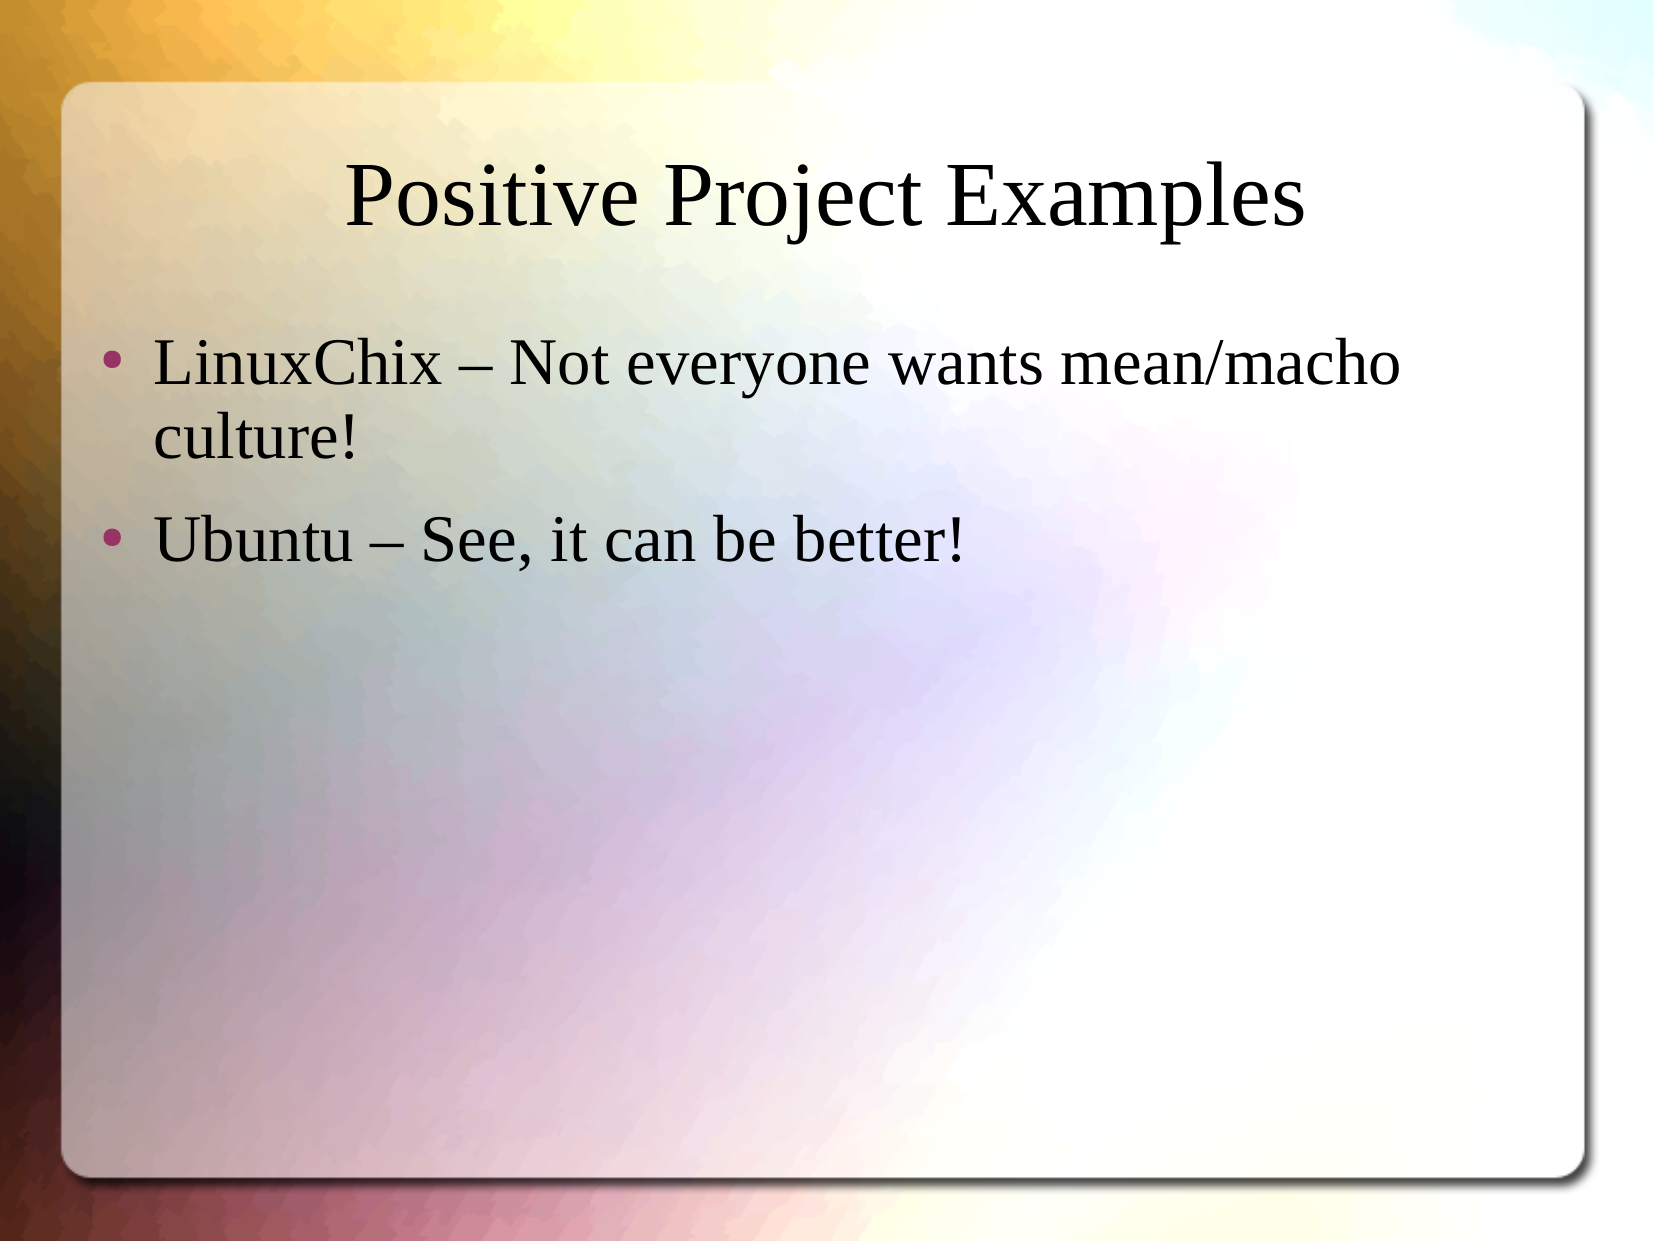

# Positive Project Examples
LinuxChix – Not everyone wants mean/macho culture!
Ubuntu – See, it can be better!